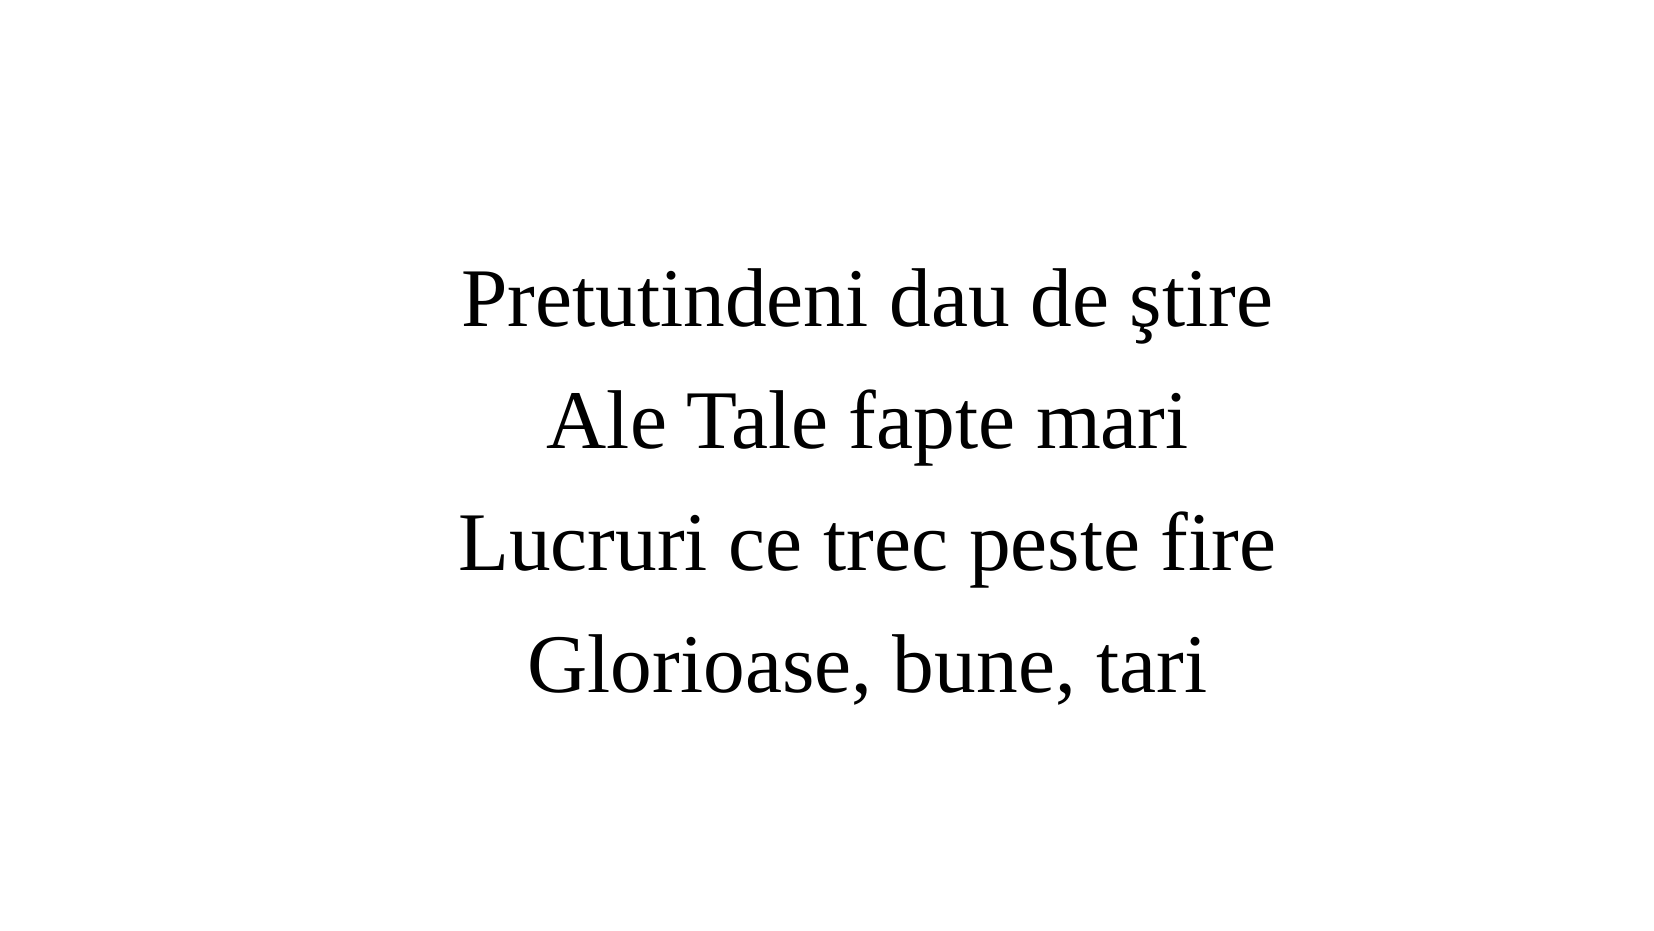

# Pretutindeni dau de ştire
Ale Tale fapte mari
Lucruri ce trec peste fire
Glorioase, bune, tari